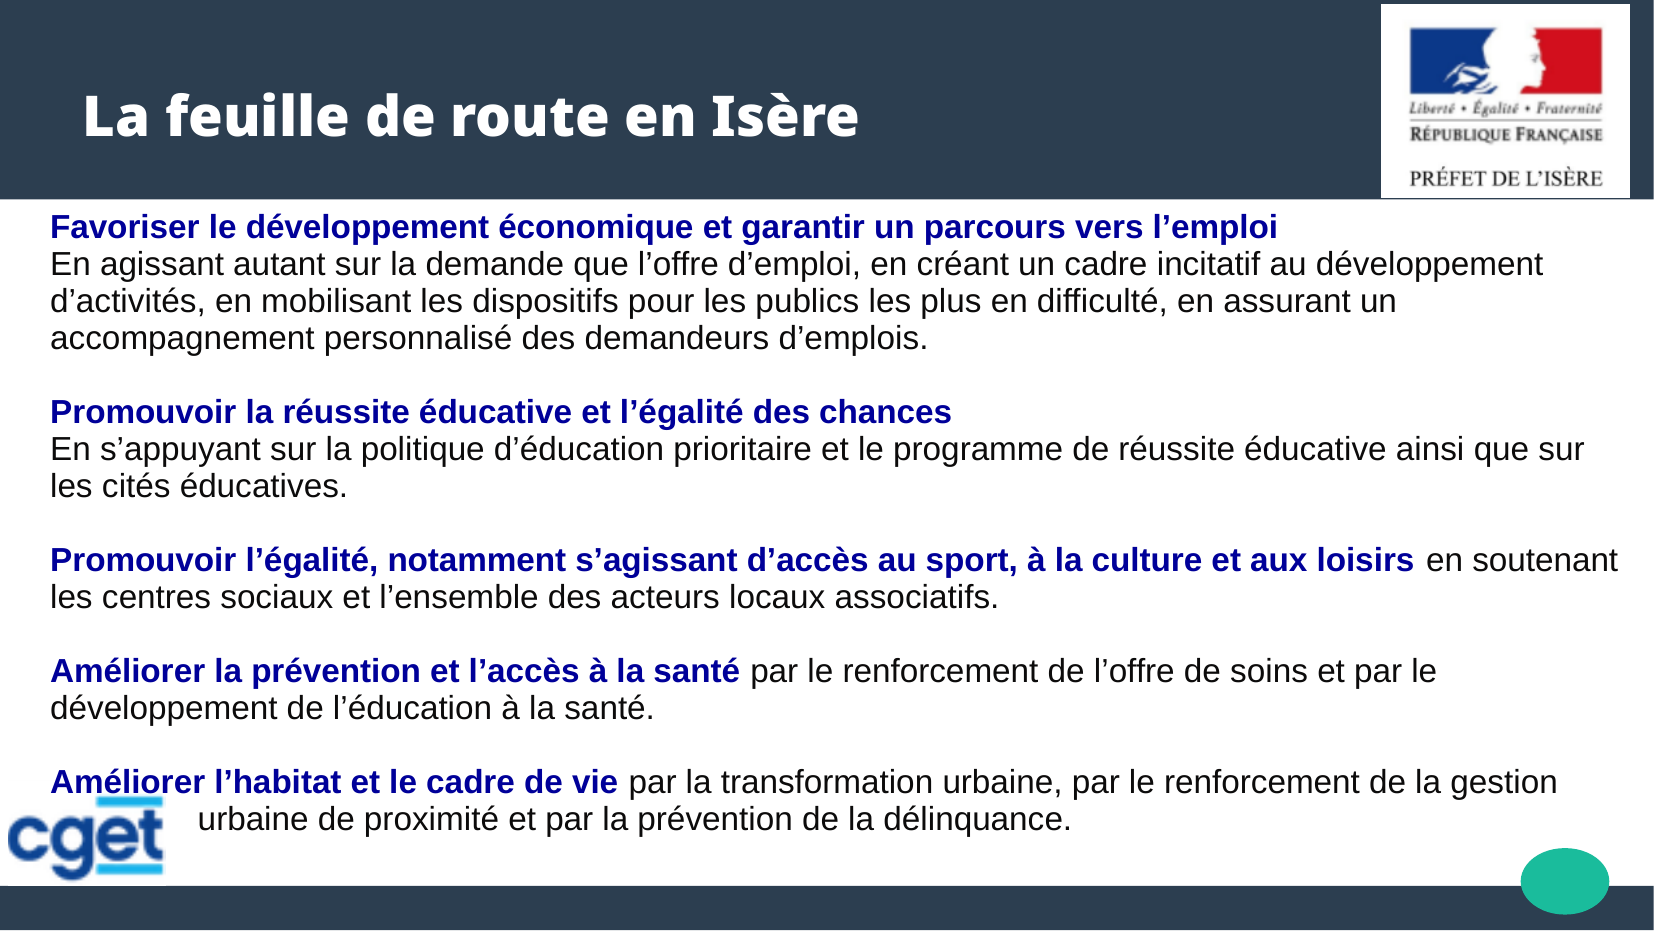

# La feuille de route en Isère
Favoriser le développement économique et garantir un parcours vers l’emploi
En agissant autant sur la demande que l’offre d’emploi, en créant un cadre incitatif au développement d’activités, en mobilisant les dispositifs pour les publics les plus en difficulté, en assurant un accompagnement personnalisé des demandeurs d’emplois.
Promouvoir la réussite éducative et l’égalité des chances
En s’appuyant sur la politique d’éducation prioritaire et le programme de réussite éducative ainsi que sur les cités éducatives.
Promouvoir l’égalité, notamment s’agissant d’accès au sport, à la culture et aux loisirs en soutenant les centres sociaux et l’ensemble des acteurs locaux associatifs.
Améliorer la prévention et l’accès à la santé par le renforcement de l’offre de soins et par le développement de l’éducation à la santé.
Améliorer l’habitat et le cadre de vie par la transformation urbaine, par le renforcement de la gestion 	 urbaine de proximité et par la prévention de la délinquance.